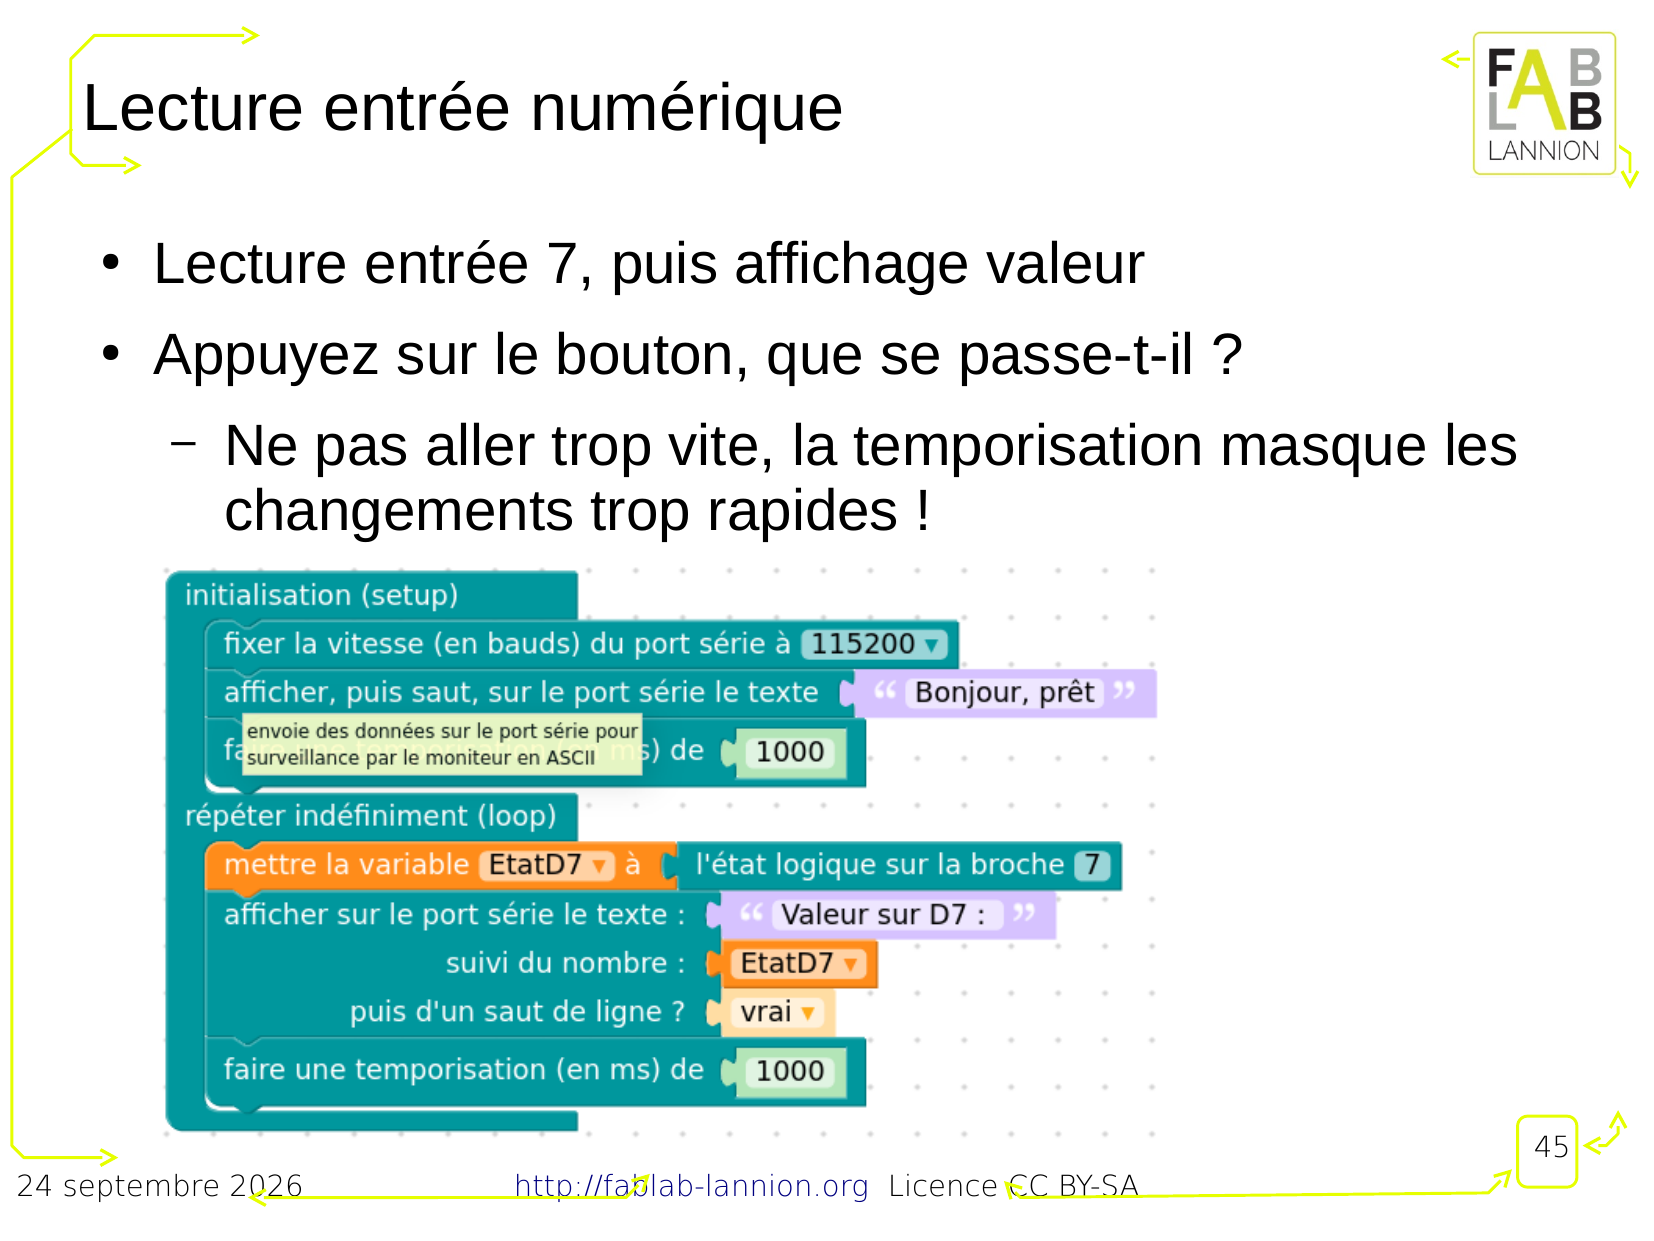

# Lecture entrée numérique
Lecture entrée 7, puis affichage valeur
Appuyez sur le bouton, que se passe-t-il ?
Ne pas aller trop vite, la temporisation masque les changements trop rapides !
45